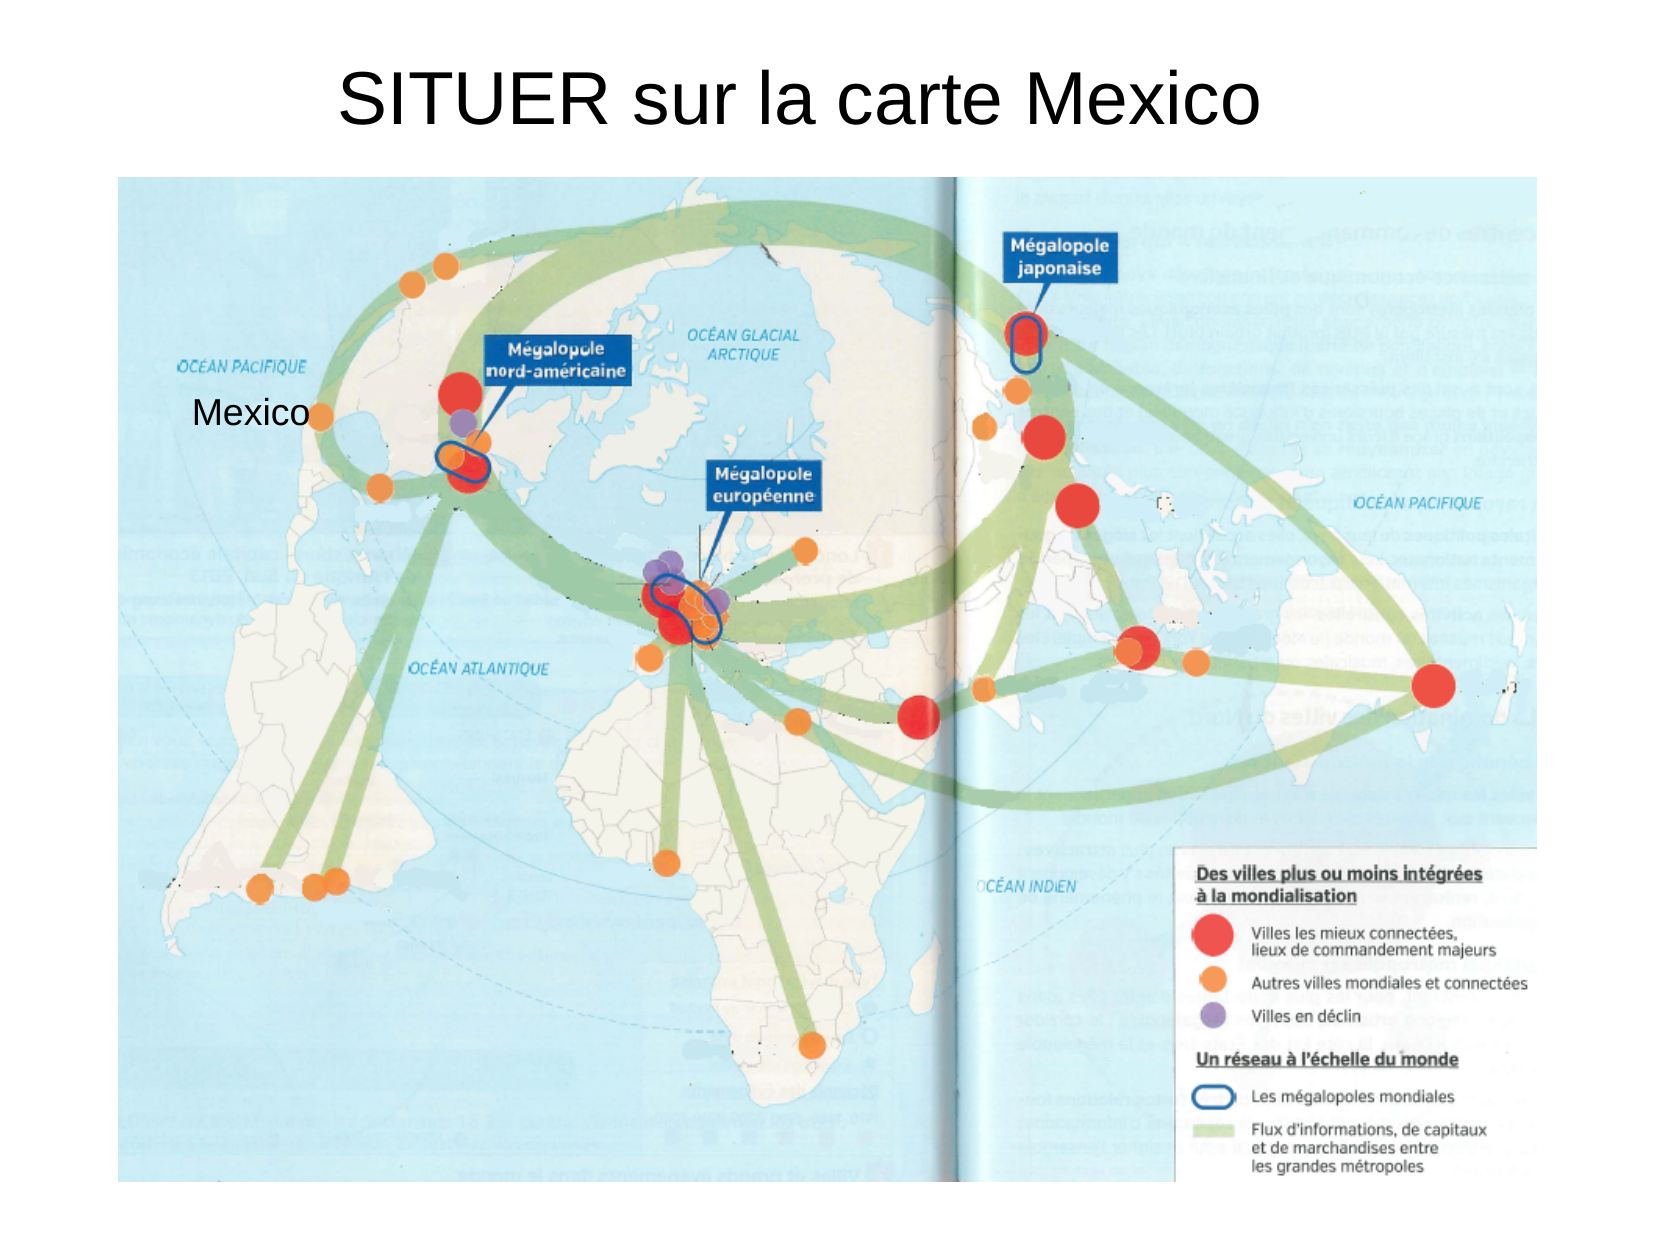

# SITUER sur la carte Mexico
Mexico